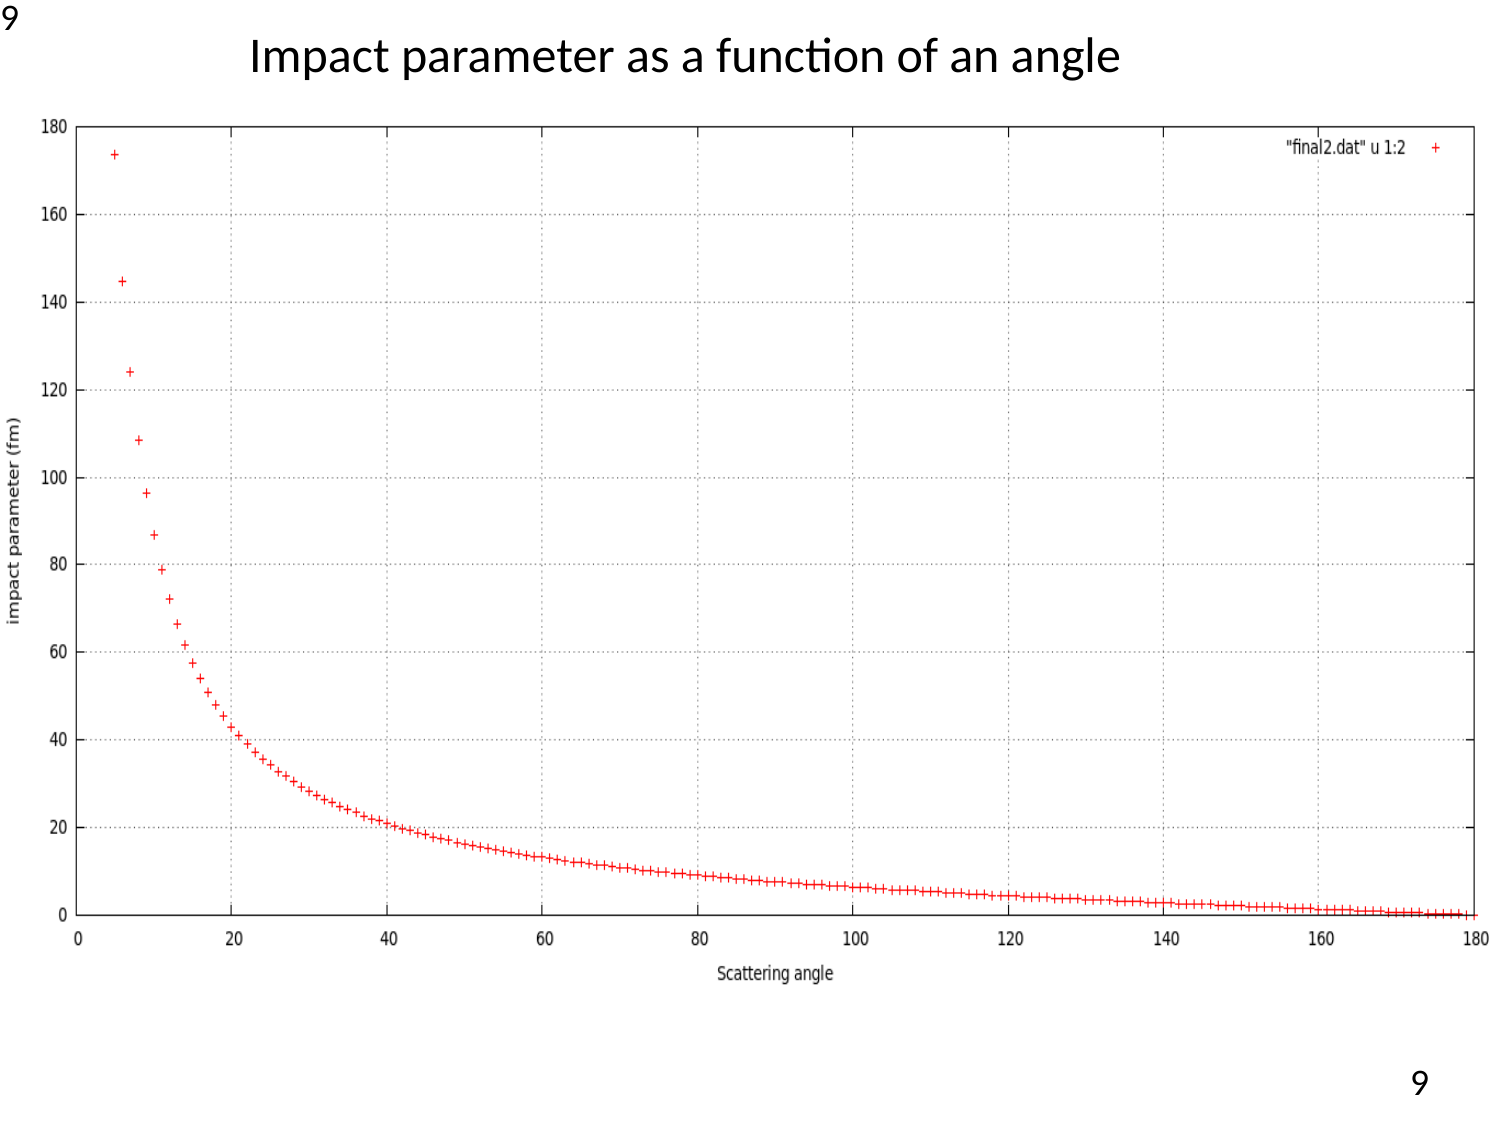

9
Impact parameter as a function of an angle
9